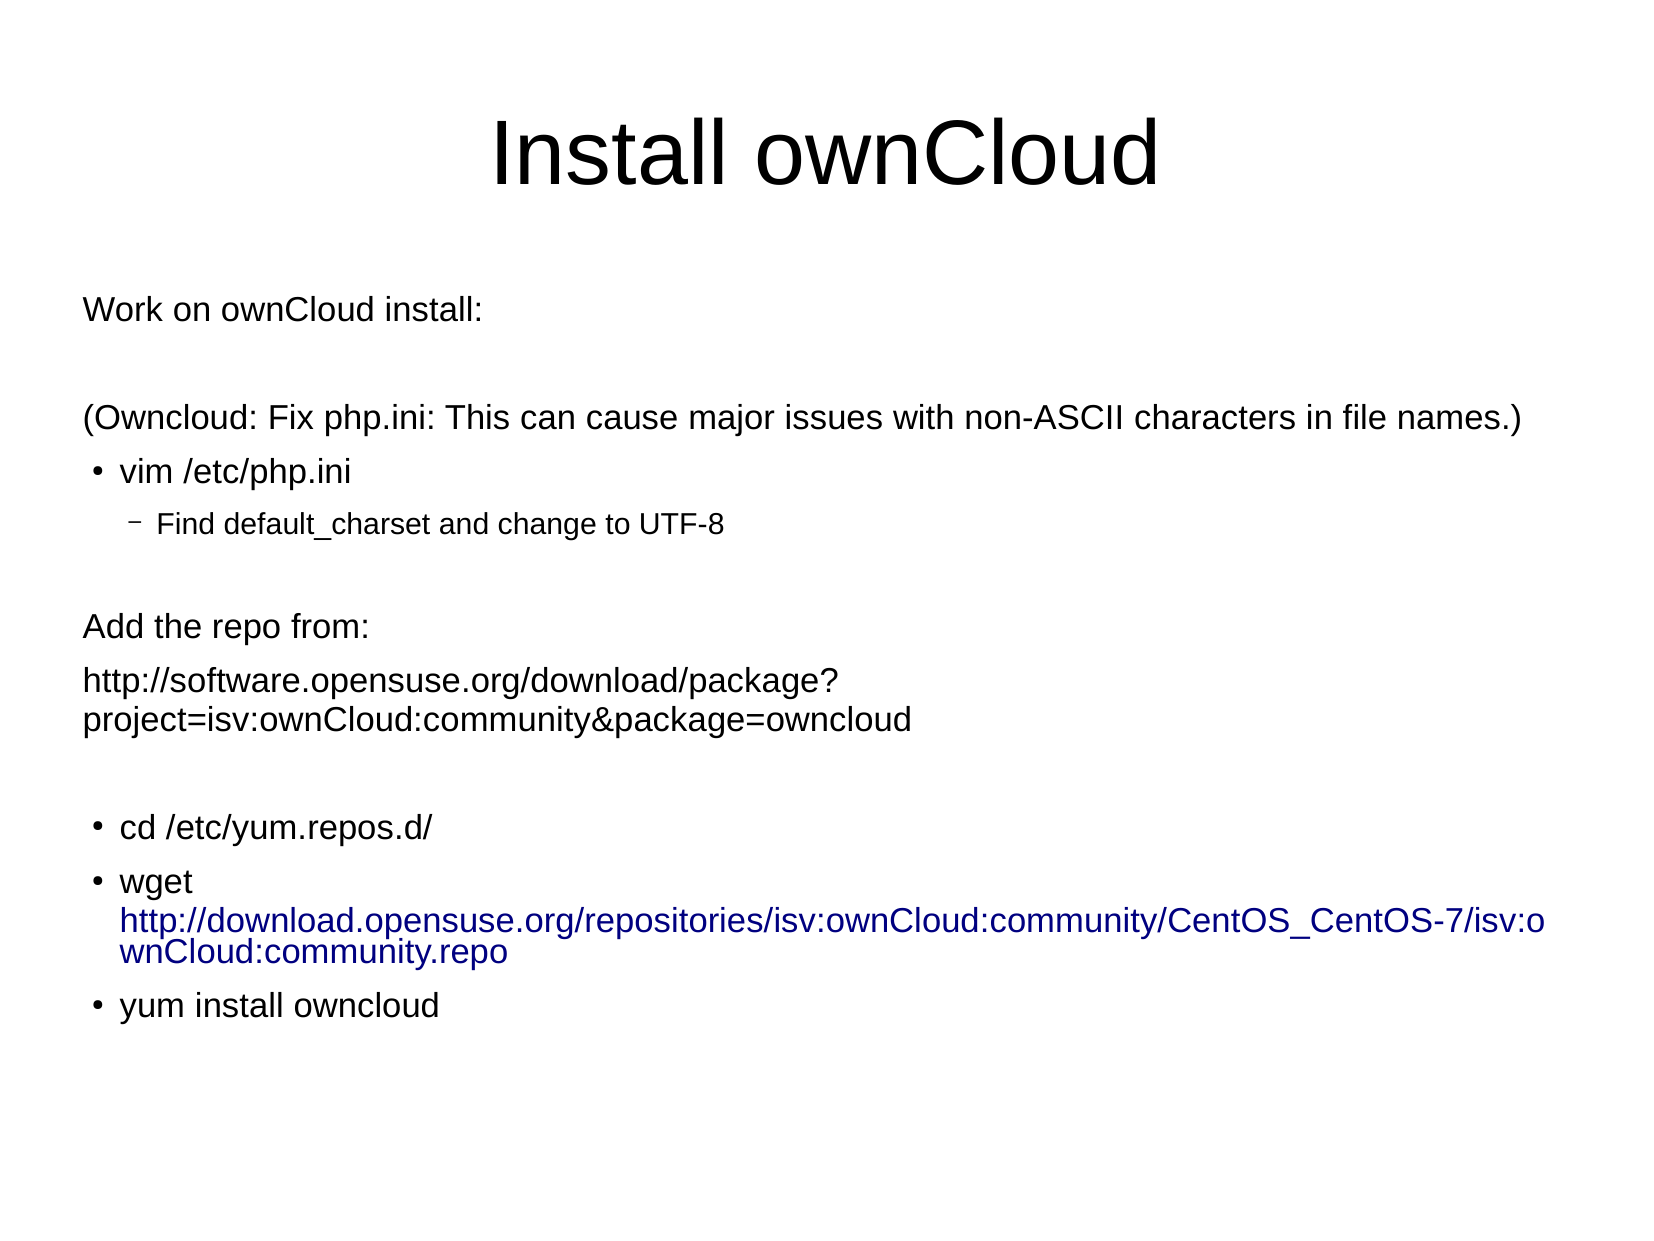

# Install ownCloud
Work on ownCloud install:
(Owncloud: Fix php.ini: This can cause major issues with non-ASCII characters in file names.)
vim /etc/php.ini
Find default_charset and change to UTF-8
Add the repo from:
http://software.opensuse.org/download/package?project=isv:ownCloud:community&package=owncloud
cd /etc/yum.repos.d/
wget http://download.opensuse.org/repositories/isv:ownCloud:community/CentOS_CentOS-7/isv:ownCloud:community.repo
yum install owncloud